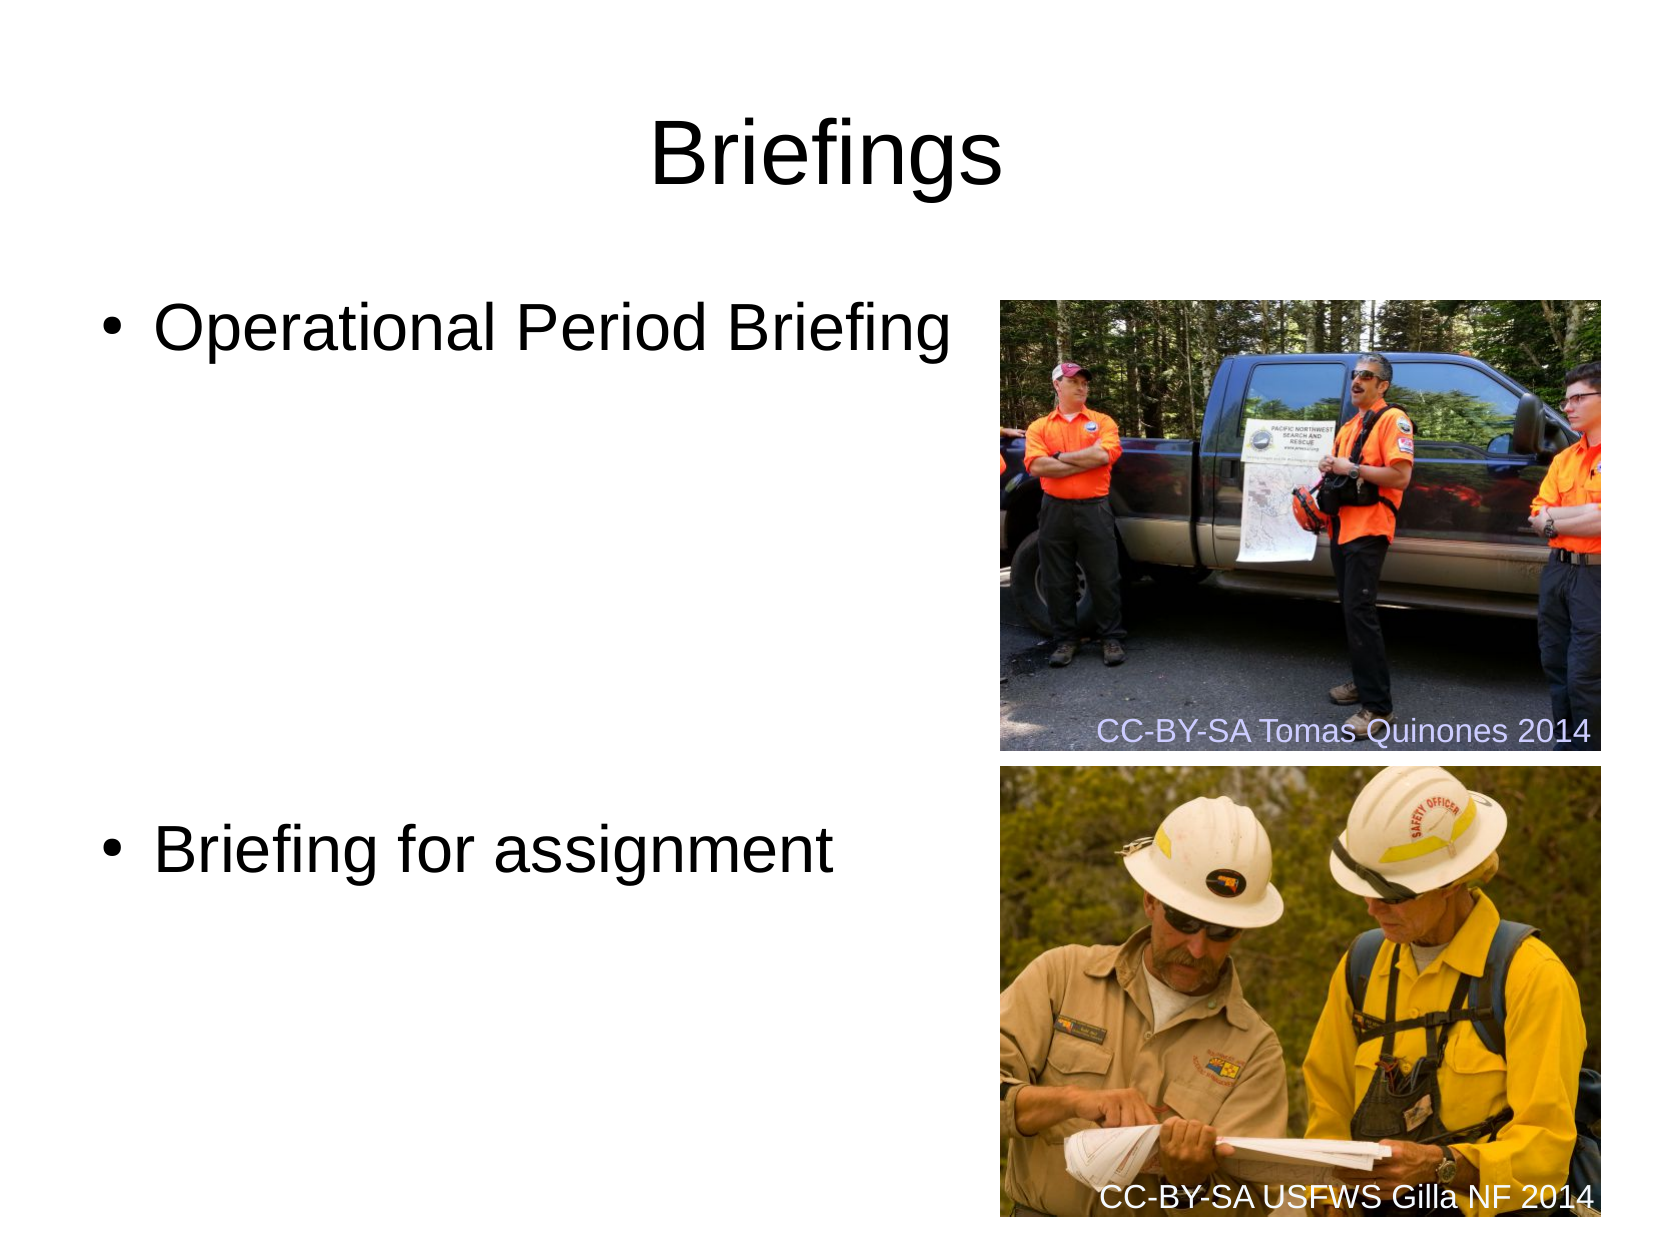

# Briefings
Operational Period Briefing
Briefing for assignment
CC-BY-SA Tomas Quinones 2014
CC-BY-SA USFWS Gilla NF 2014